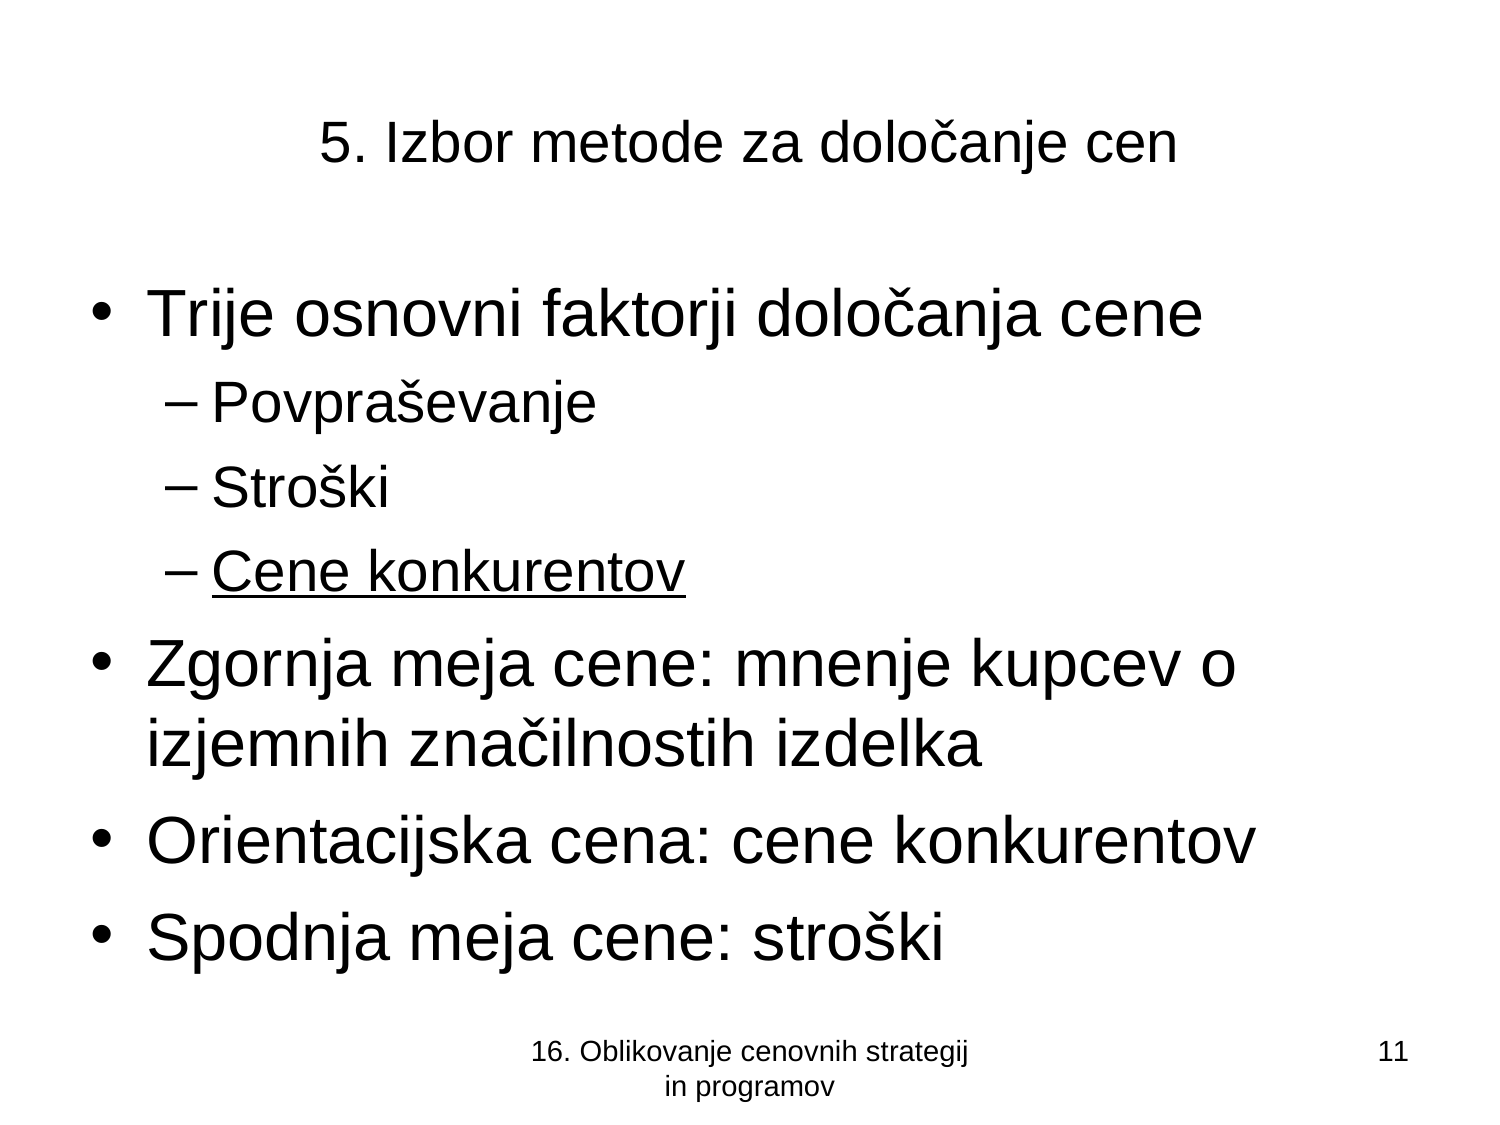

# 5. Izbor metode za določanje cen
Trije osnovni faktorji določanja cene
Povpraševanje
Stroški
Cene konkurentov
Zgornja meja cene: mnenje kupcev o izjemnih značilnostih izdelka
Orientacijska cena: cene konkurentov
Spodnja meja cene: stroški
16. Oblikovanje cenovnih strategij in programov